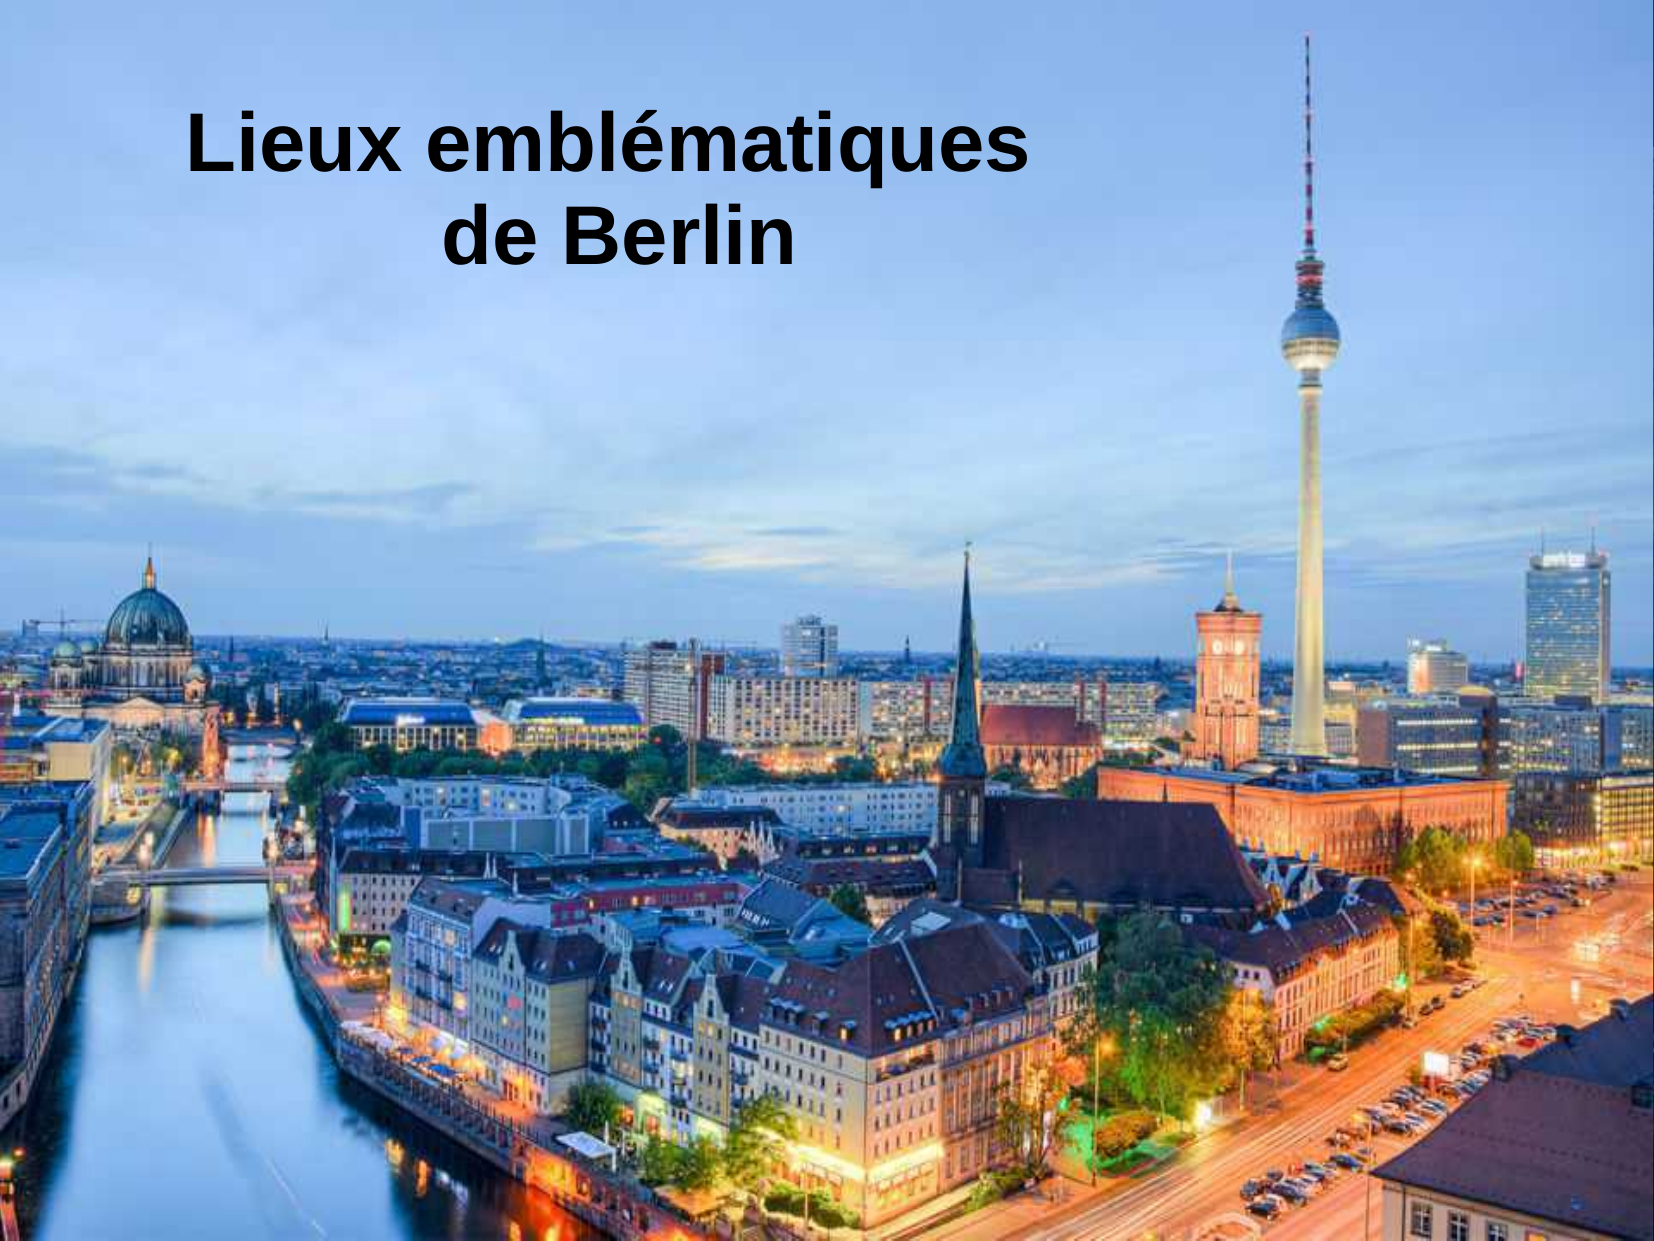

Holocaust Mahnmal
Mémorial aux juifs assassinés d'Europe
Lieux emblématiques
de Berlin
Tiergarten
Porte
de
Brandebourg
Mémorial
de la Shoah
Avenue
Unter
den Linden